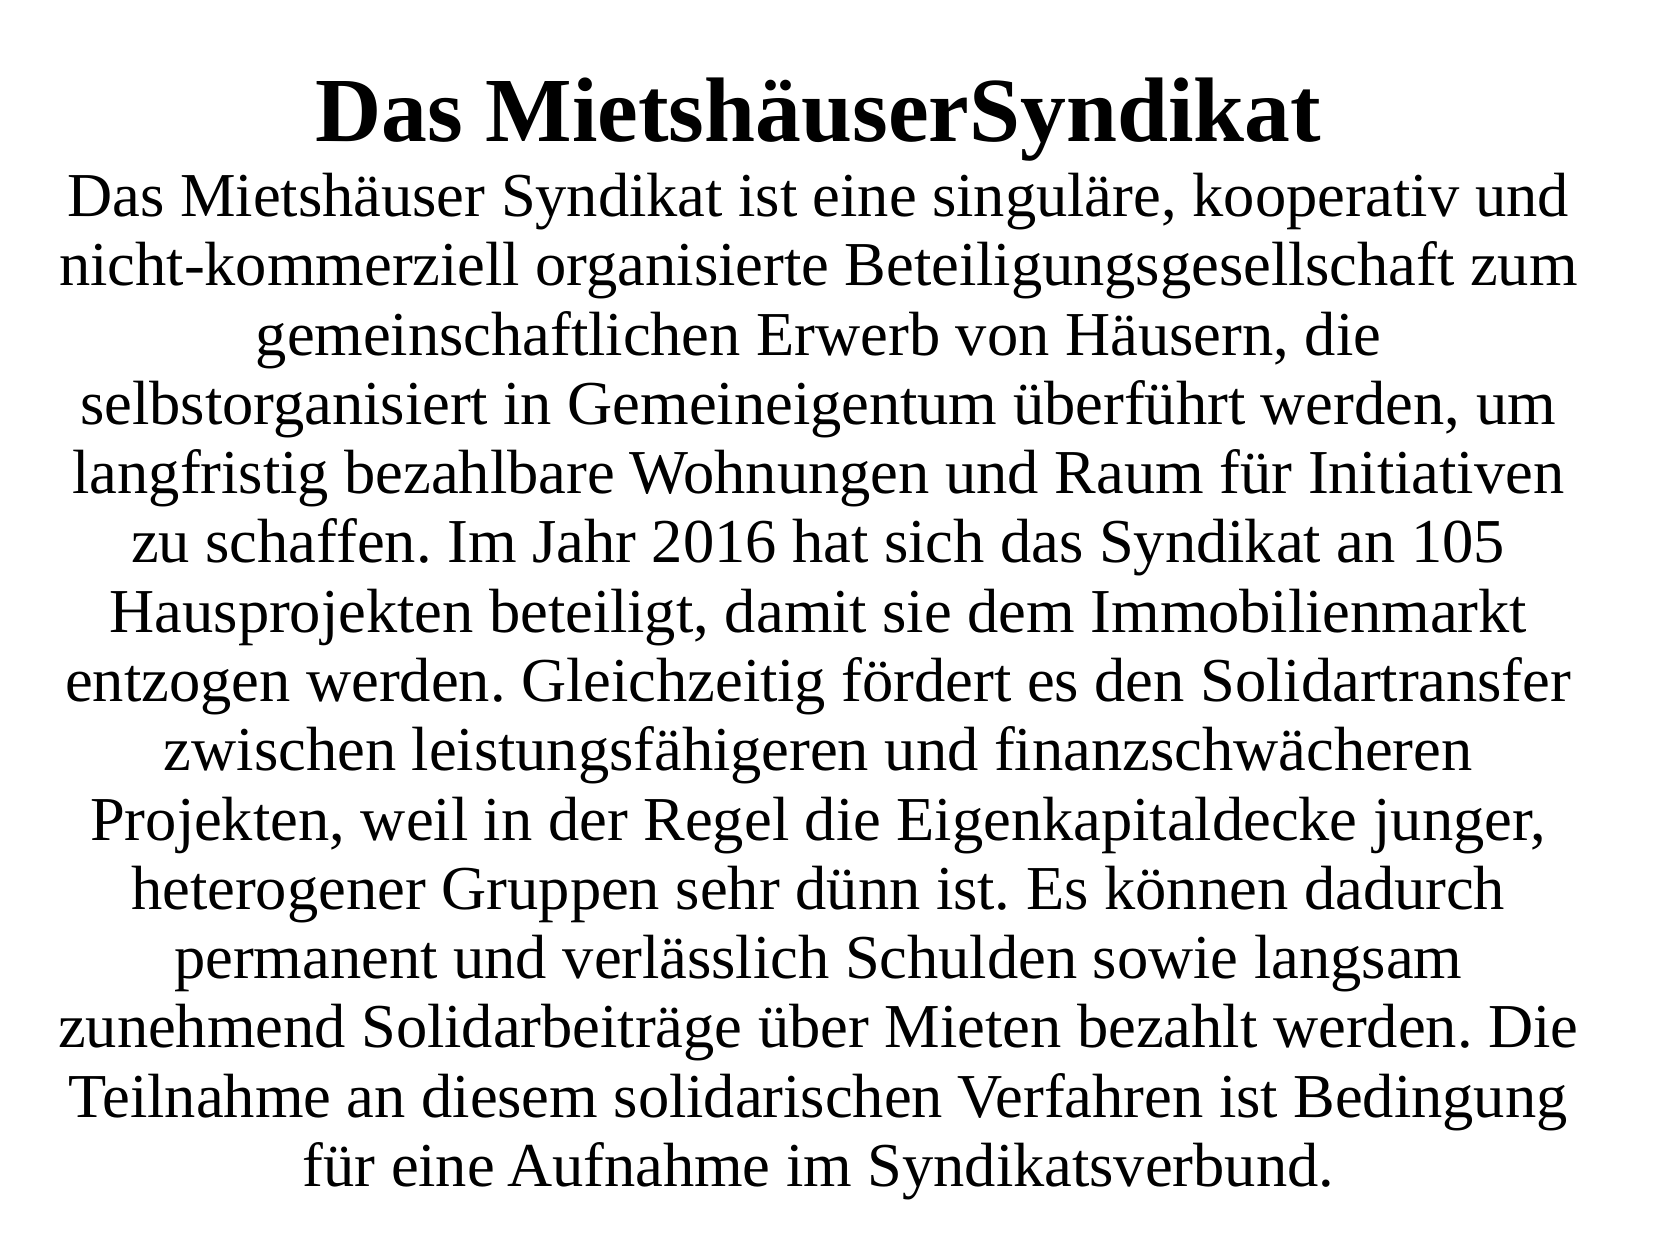

Das MietshäuserSyndikat
Das Mietshäuser Syndikat ist eine singuläre, kooperativ und nicht-kommerziell organisierte Beteiligungsgesellschaft zum gemeinschaftlichen Erwerb von Häusern, die selbstorganisiert in Gemeineigentum überführt werden, um langfristig bezahlbare Wohnungen und Raum für Initiativen zu schaffen. Im Jahr 2016 hat sich das Syndikat an 105 Hausprojekten beteiligt, damit sie dem Immobilienmarkt entzogen werden. Gleichzeitig fördert es den Solidartransfer zwischen leistungsfähigeren und finanzschwächeren Projekten, weil in der Regel die Eigenkapitaldecke junger, heterogener Gruppen sehr dünn ist. Es können dadurch permanent und verlässlich Schulden sowie langsam zunehmend Solidarbeiträge über Mieten bezahlt werden. Die Teilnahme an diesem solidarischen Verfahren ist Bedingung für eine Aufnahme im Syndikatsverbund.